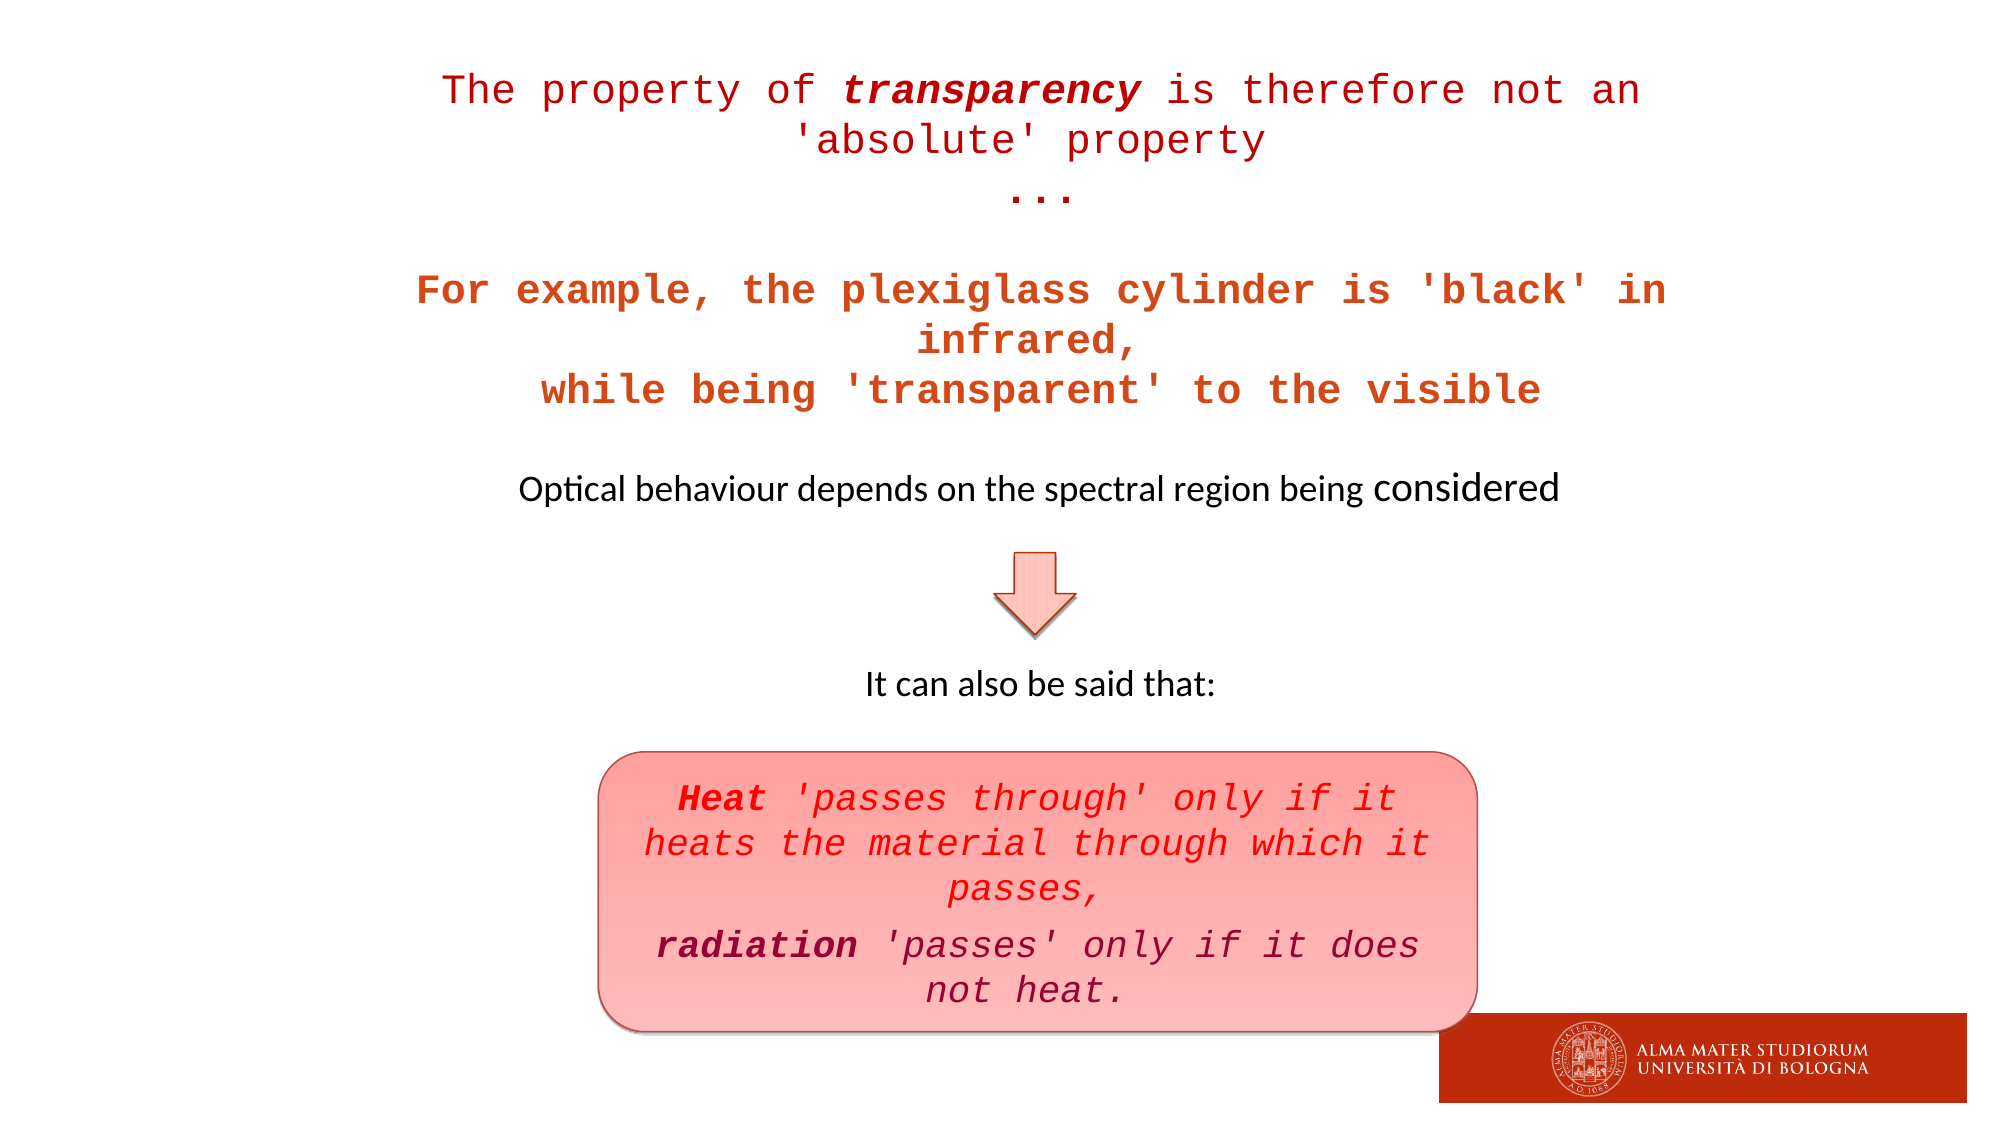

The property of transparency is therefore not an 'absolute' property
...
For example, the plexiglass cylinder is 'black' in infrared,
while being 'transparent' to the visible
Optical behaviour depends on the spectral region being considered
It can also be said that:
Heat 'passes through' only if it heats the material through which it passes,
radiation 'passes' only if it does not heat.